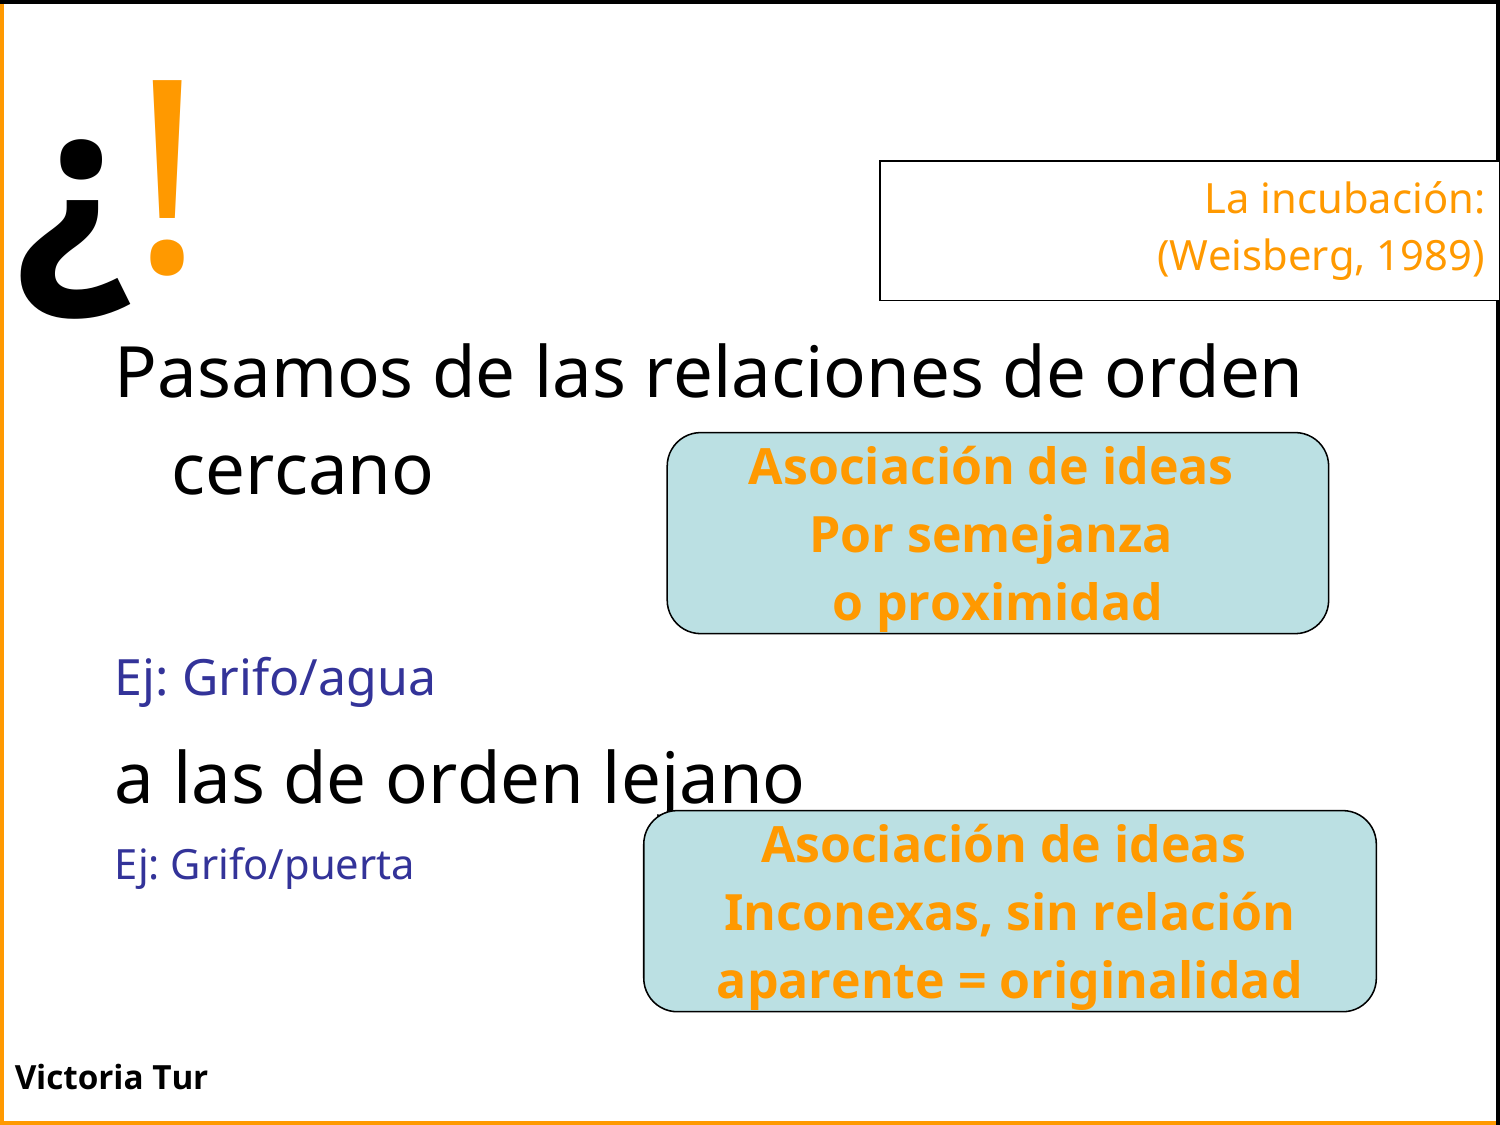

# La incubación: (Weisberg, 1989)
Pasamos de las relaciones de orden cercano
Ej: Grifo/agua
a las de orden lejano
Ej: Grifo/puerta
Asociación de ideas
Por semejanza
o proximidad
Asociación de ideas
Inconexas, sin relación
aparente = originalidad